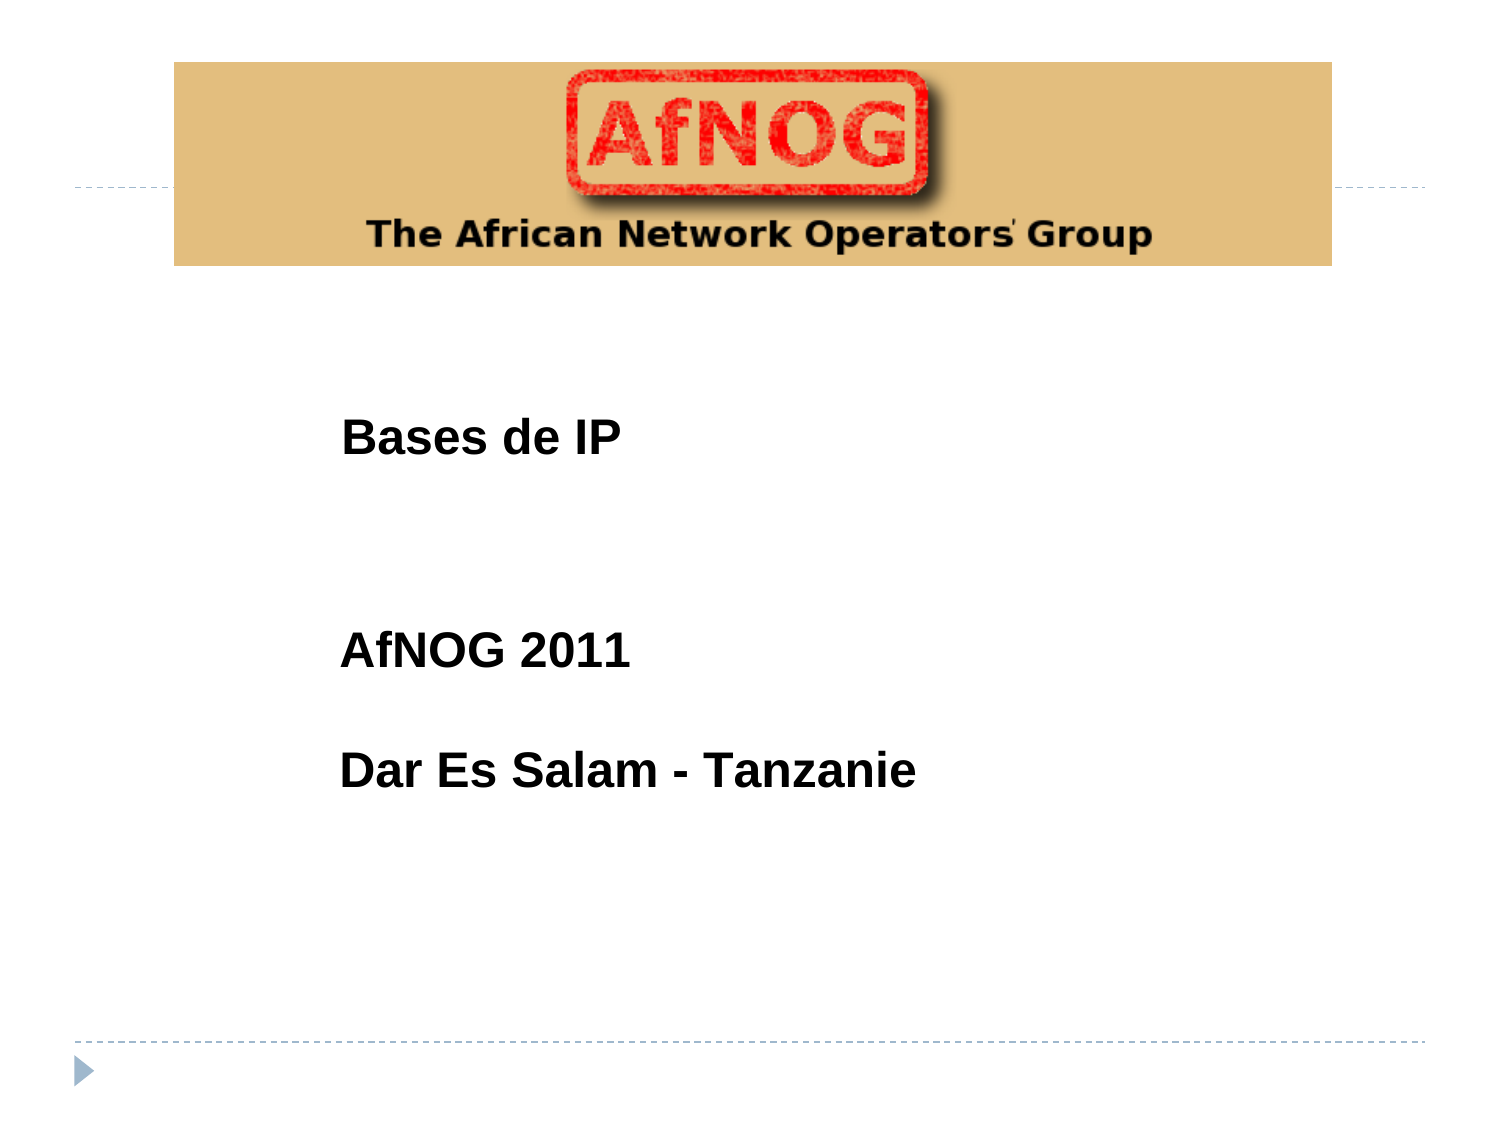

Bases de IP
AfNOG 2011
Dar Es Salam - Tanzanie